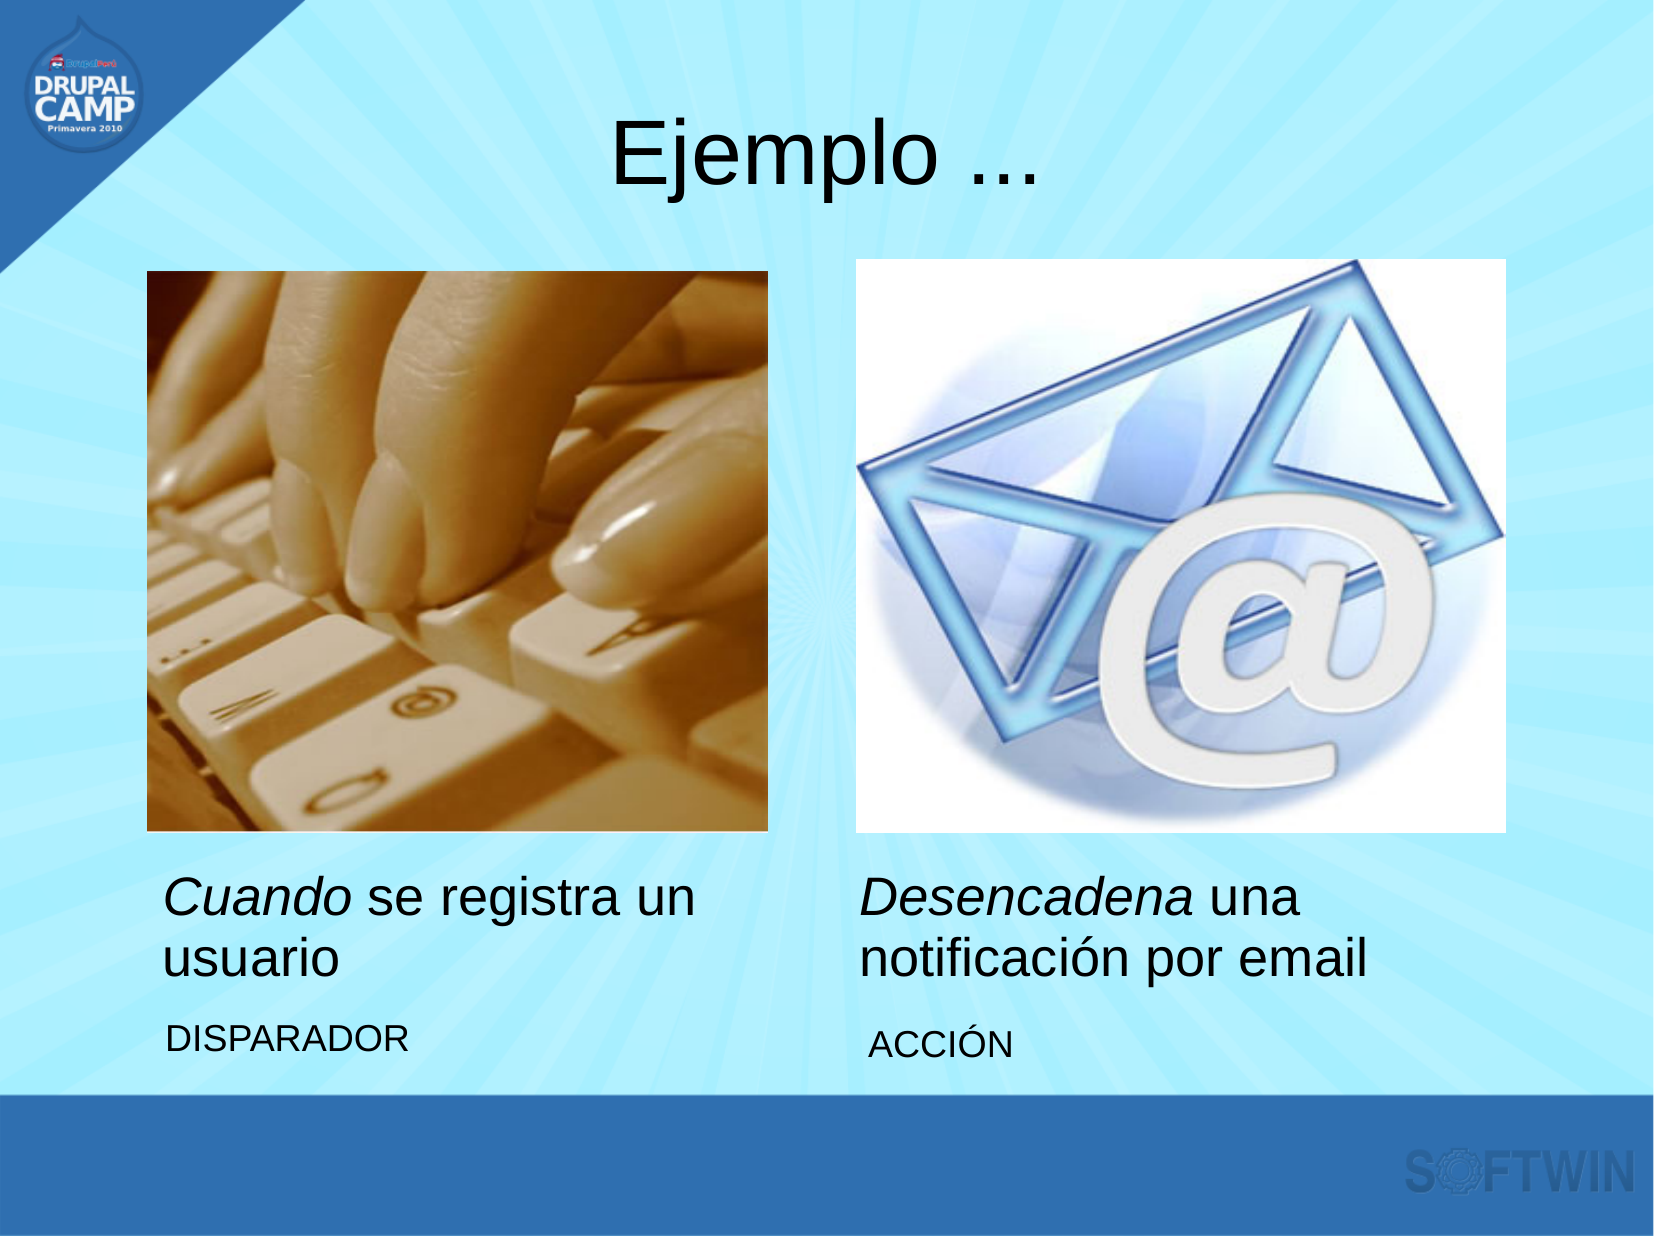

# Ejemplo ...
Cuando se registra un usuario
Desencadena una notificación por email
DISPARADOR
ACCIÓN